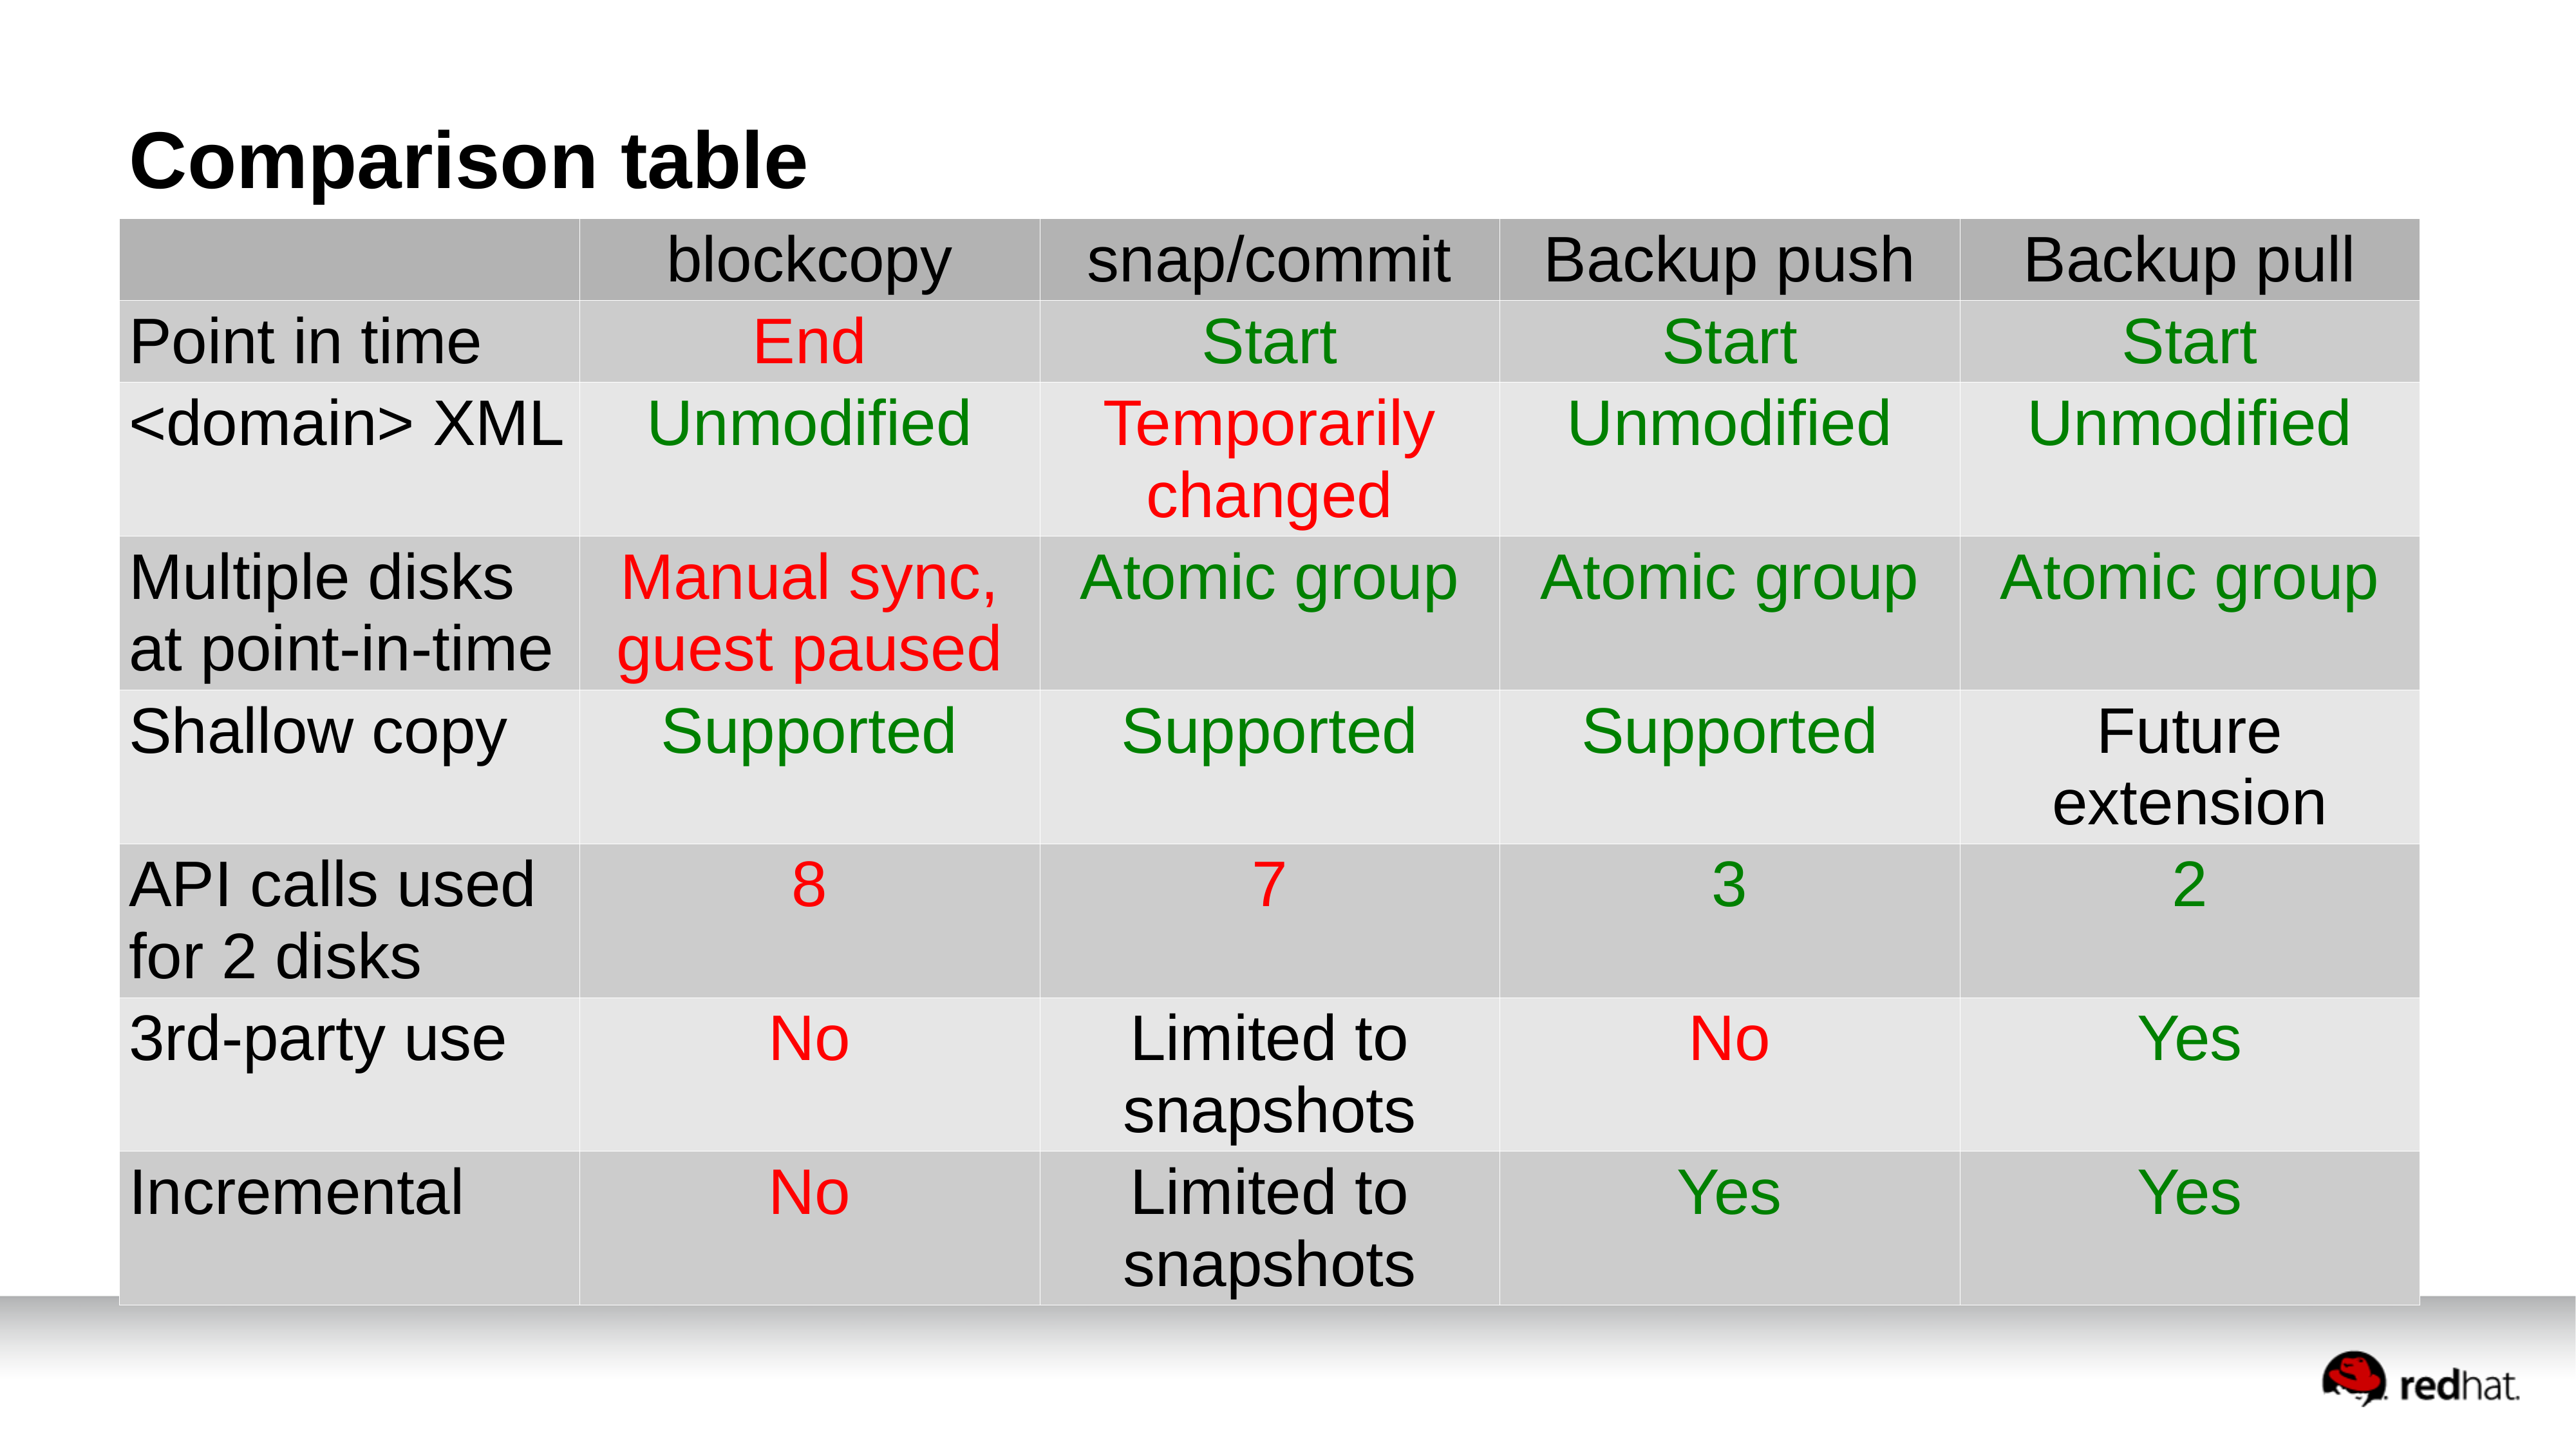

# Comparison table
| | blockcopy | snap/commit | Backup push | Backup pull |
| --- | --- | --- | --- | --- |
| Point in time | End | Start | Start | Start |
| <domain> XML | Unmodified | Temporarily changed | Unmodified | Unmodified |
| Multiple disks at point-in-time | Manual sync, guest paused | Atomic group | Atomic group | Atomic group |
| Shallow copy | Supported | Supported | Supported | Future extension |
| API calls used for 2 disks | 8 | 7 | 3 | 2 |
| 3rd-party use | No | Limited to snapshots | No | Yes |
| Incremental | No | Limited to snapshots | Yes | Yes |